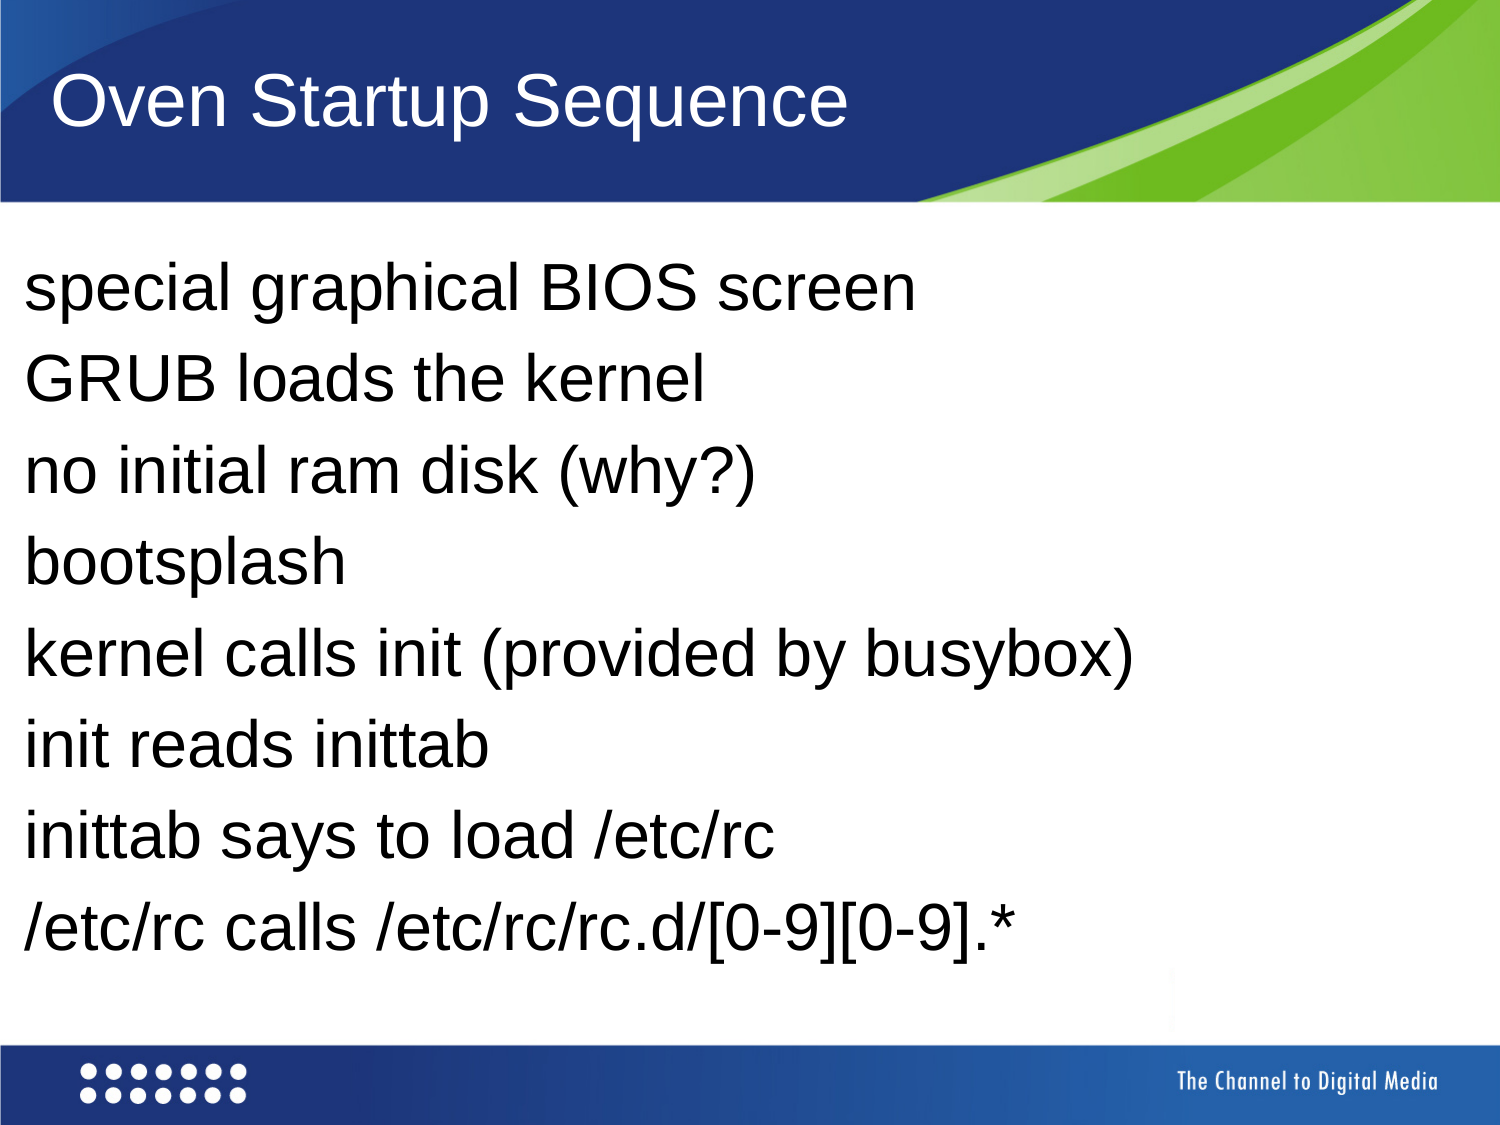

# Oven Startup Sequence
special graphical BIOS screen
GRUB loads the kernel
no initial ram disk (why?)
bootsplash
kernel calls init (provided by busybox)
init reads inittab
inittab says to load /etc/rc
/etc/rc calls /etc/rc/rc.d/[0-9][0-9].*